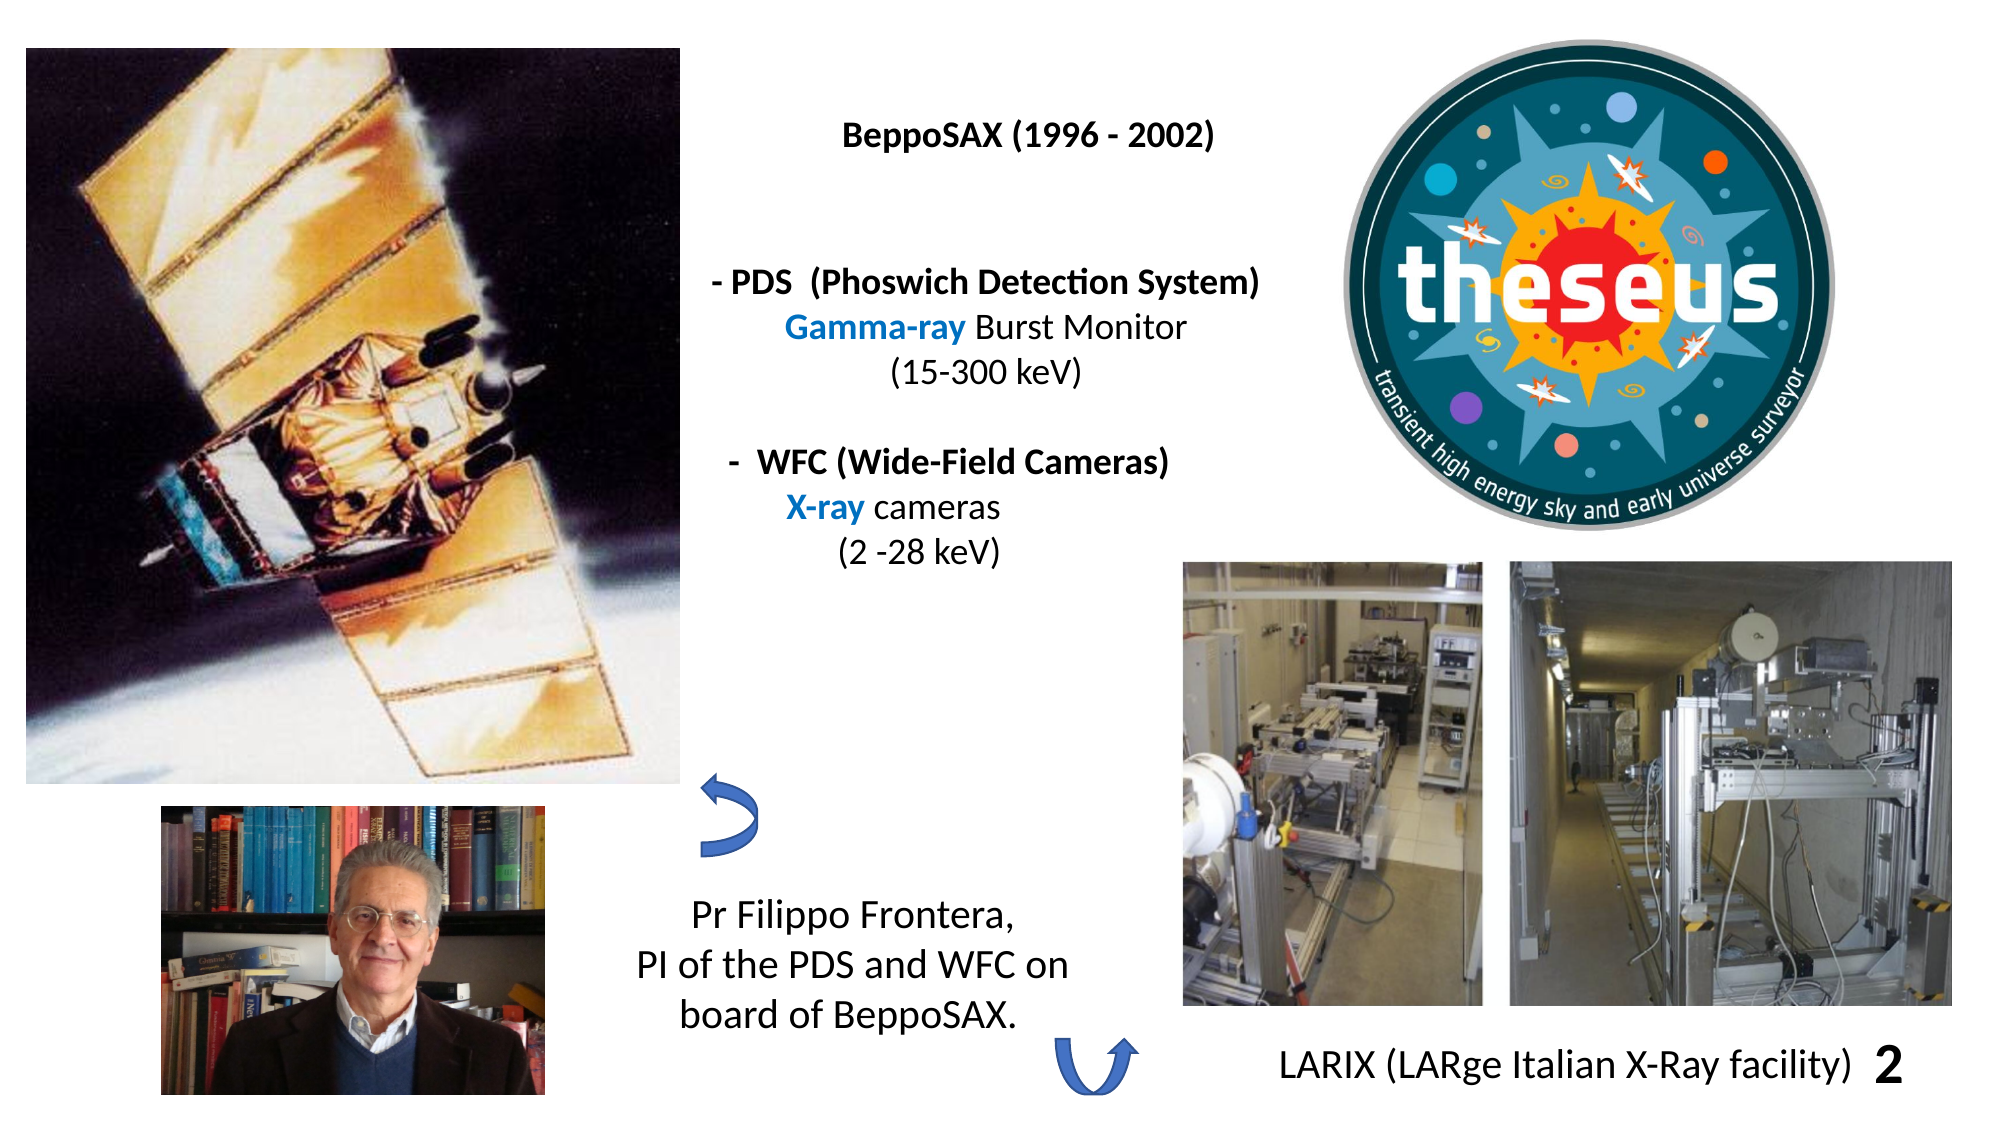

BeppoSAX (1996 - 2002)
- PDS (Phoswich Detection System)
Gamma-ray Burst Monitor
(15-300 keV)
 - WFC (Wide-Field Cameras)
	X-ray cameras
	 (2 -28 keV)
Pr Filippo Frontera,
PI of the PDS and WFC on board of BeppoSAX.
1
LARIX (LARge Italian X-Ray facility)